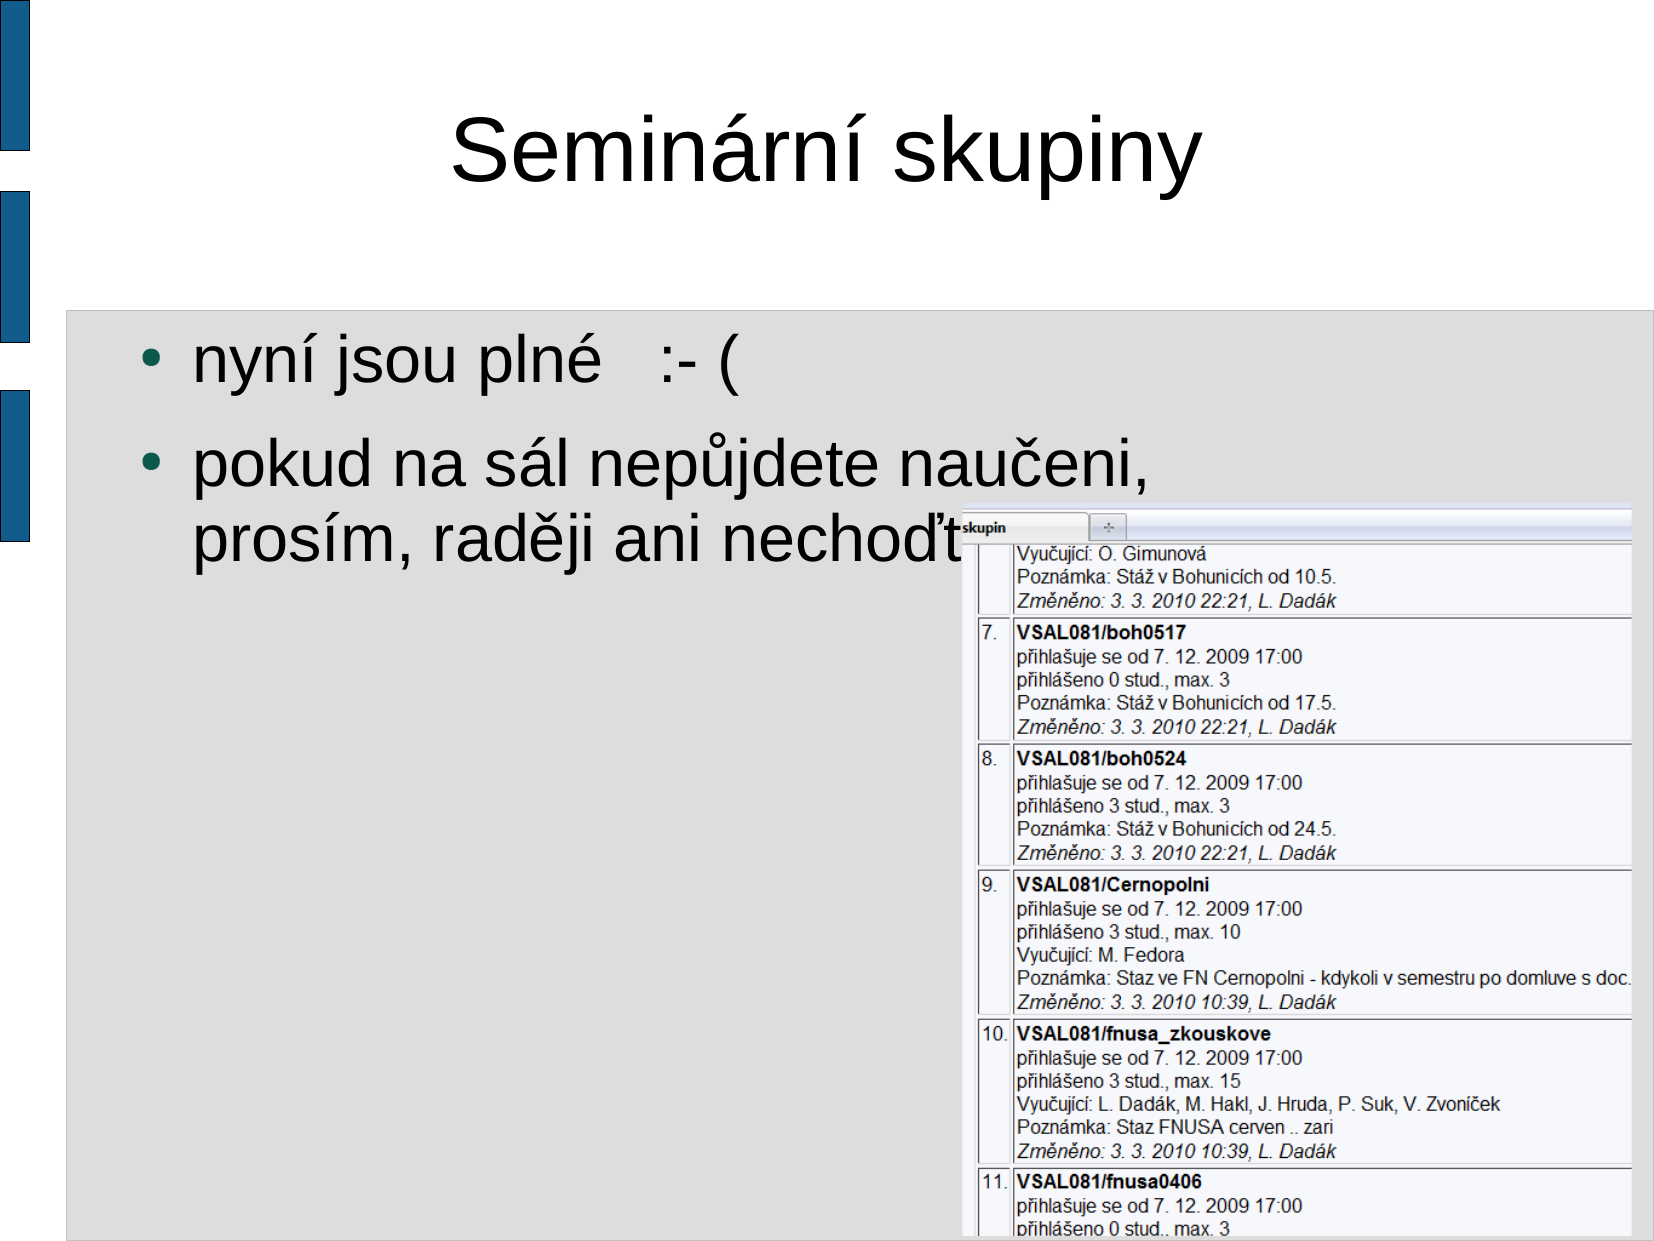

# Seminární skupiny
nyní jsou plné :- (
pokud na sál nepůjdete naučeni,
prosím, raději ani nechoďte